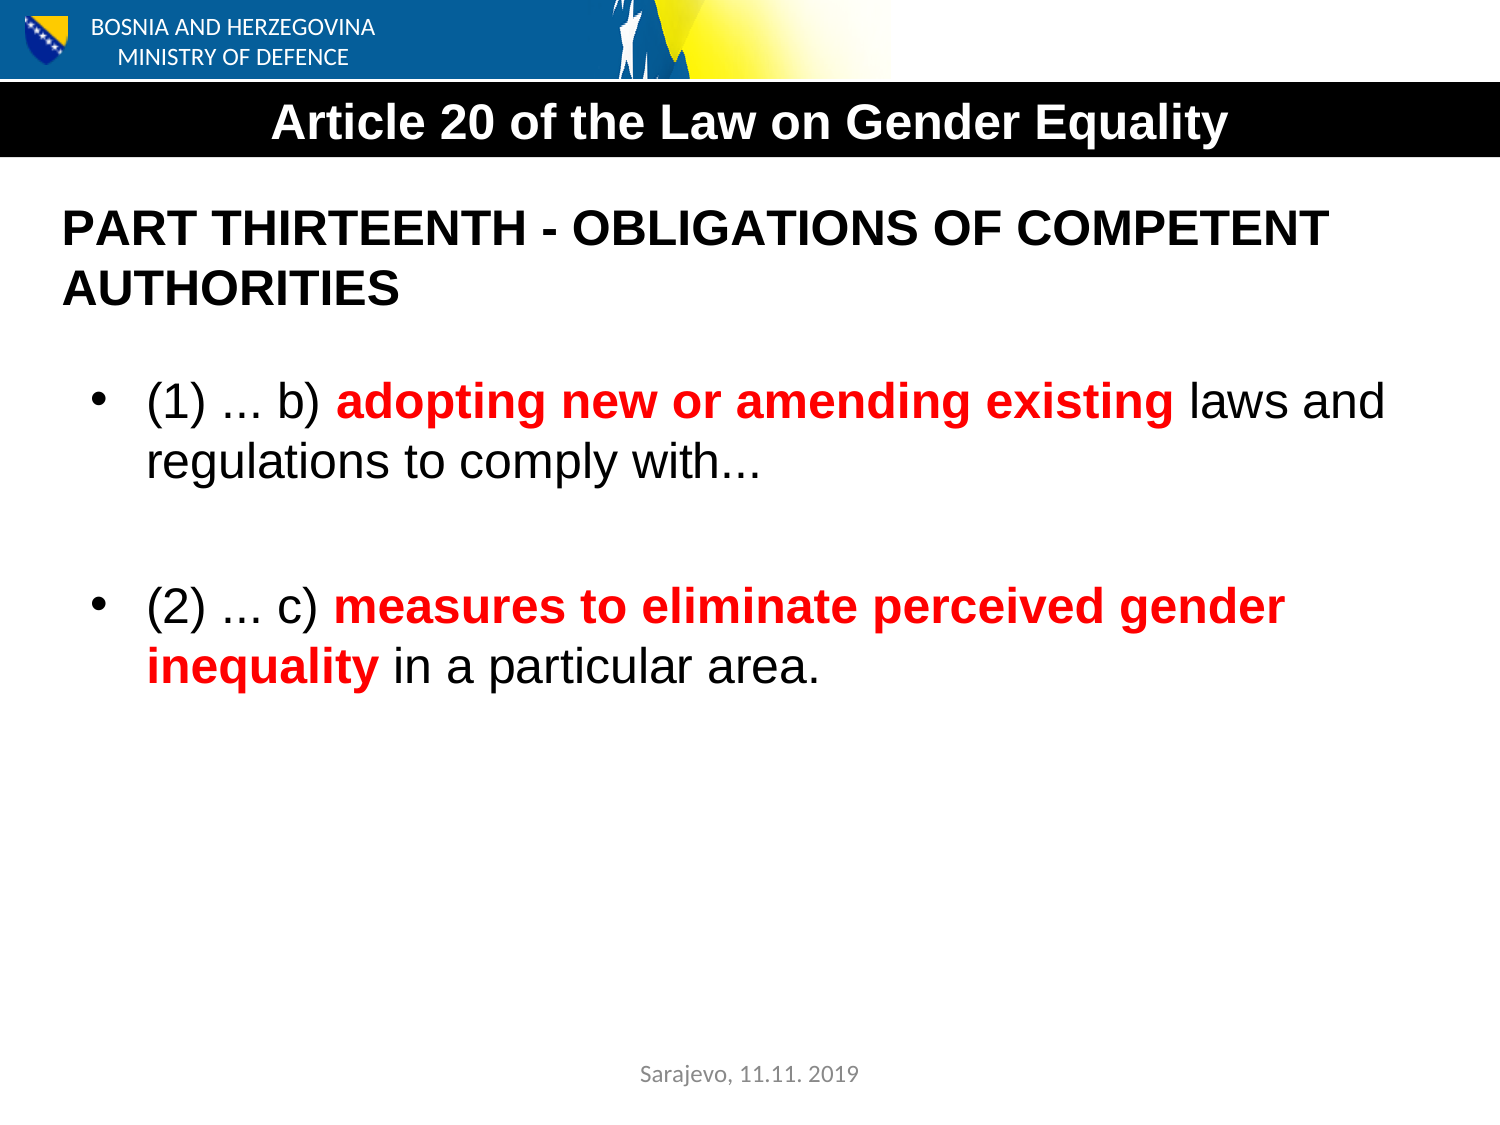

Article 20 of the Law on Gender Equality
PART THIRTEENTH - OBLIGATIONS OF COMPETENT AUTHORITIES
# (1) ... b) adopting new or amending existing laws and regulations to comply with...
(2) ... c) measures to eliminate perceived gender inequality in a particular area.
Sarajevo, 11.11. 2019